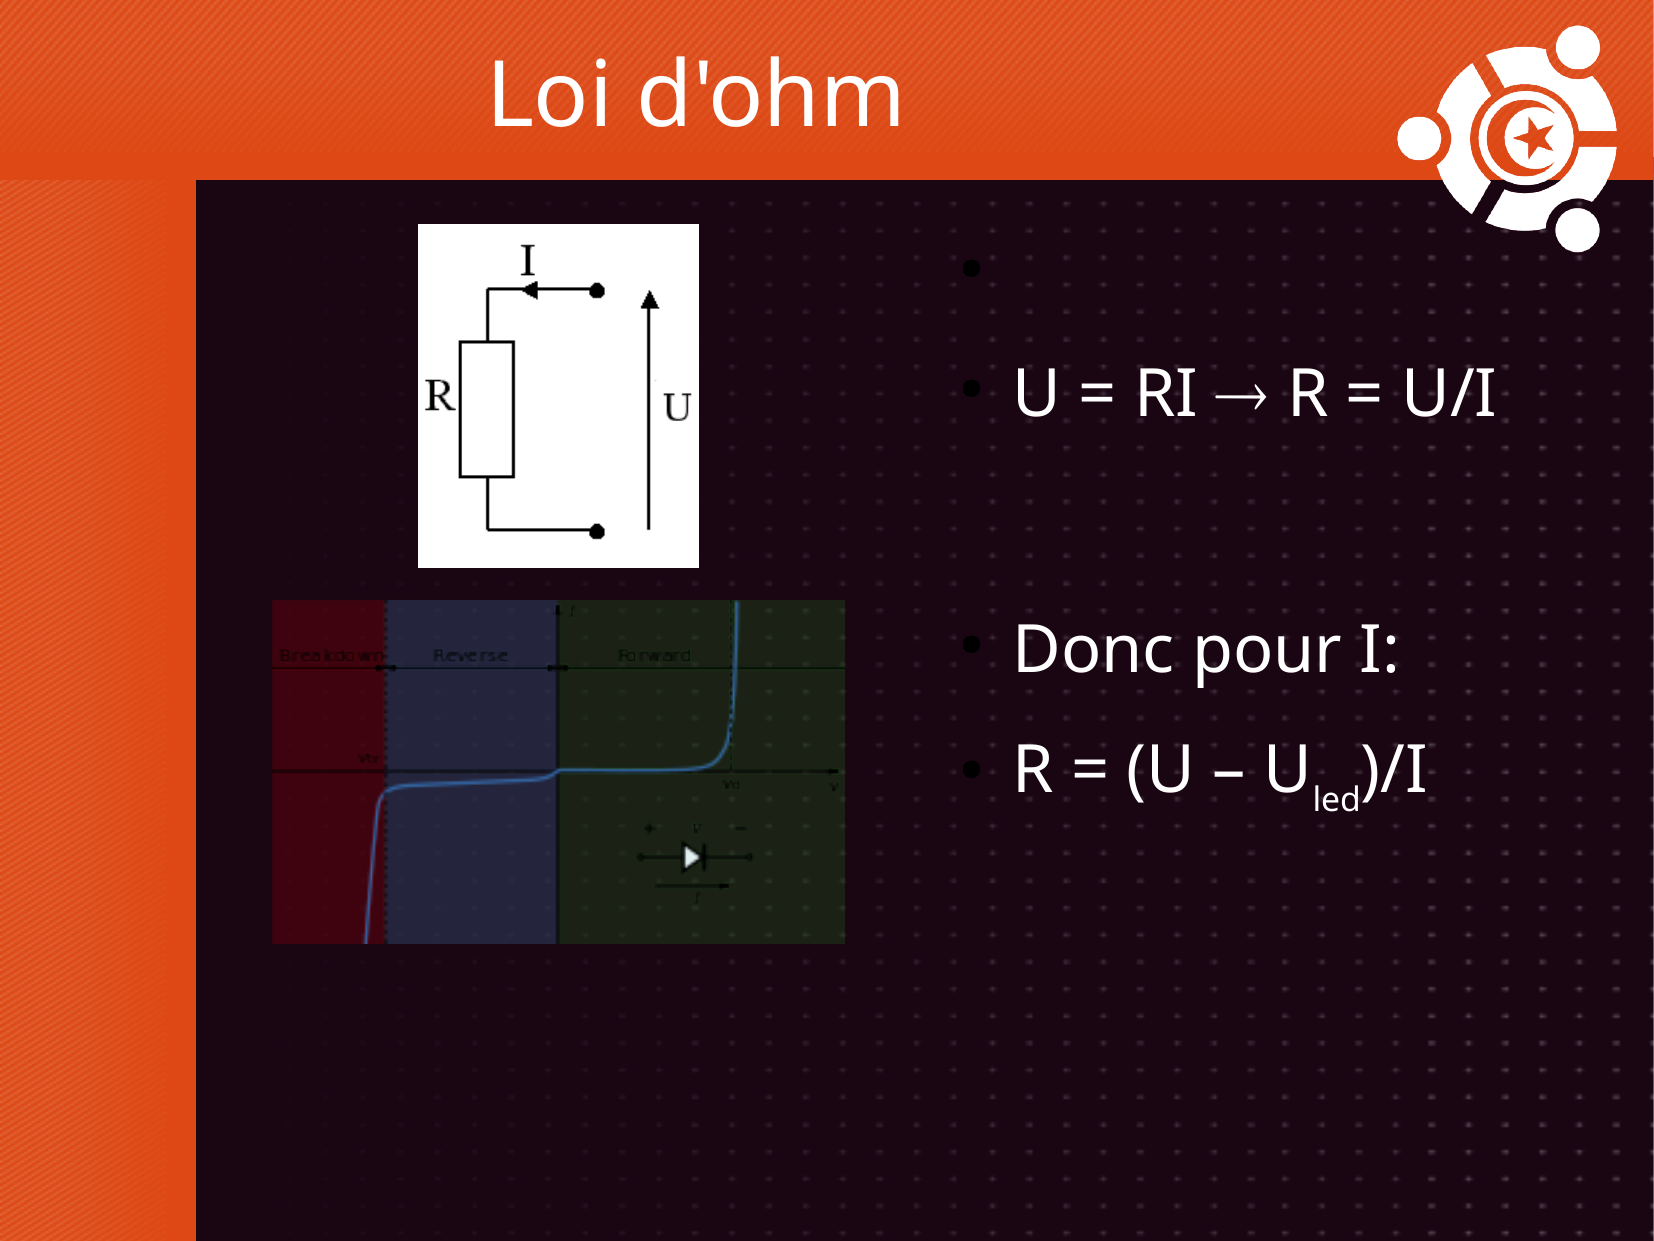

# Loi d'ohm
U = RI ® R = U/I
Donc pour I:
R = (U – Uled)/I